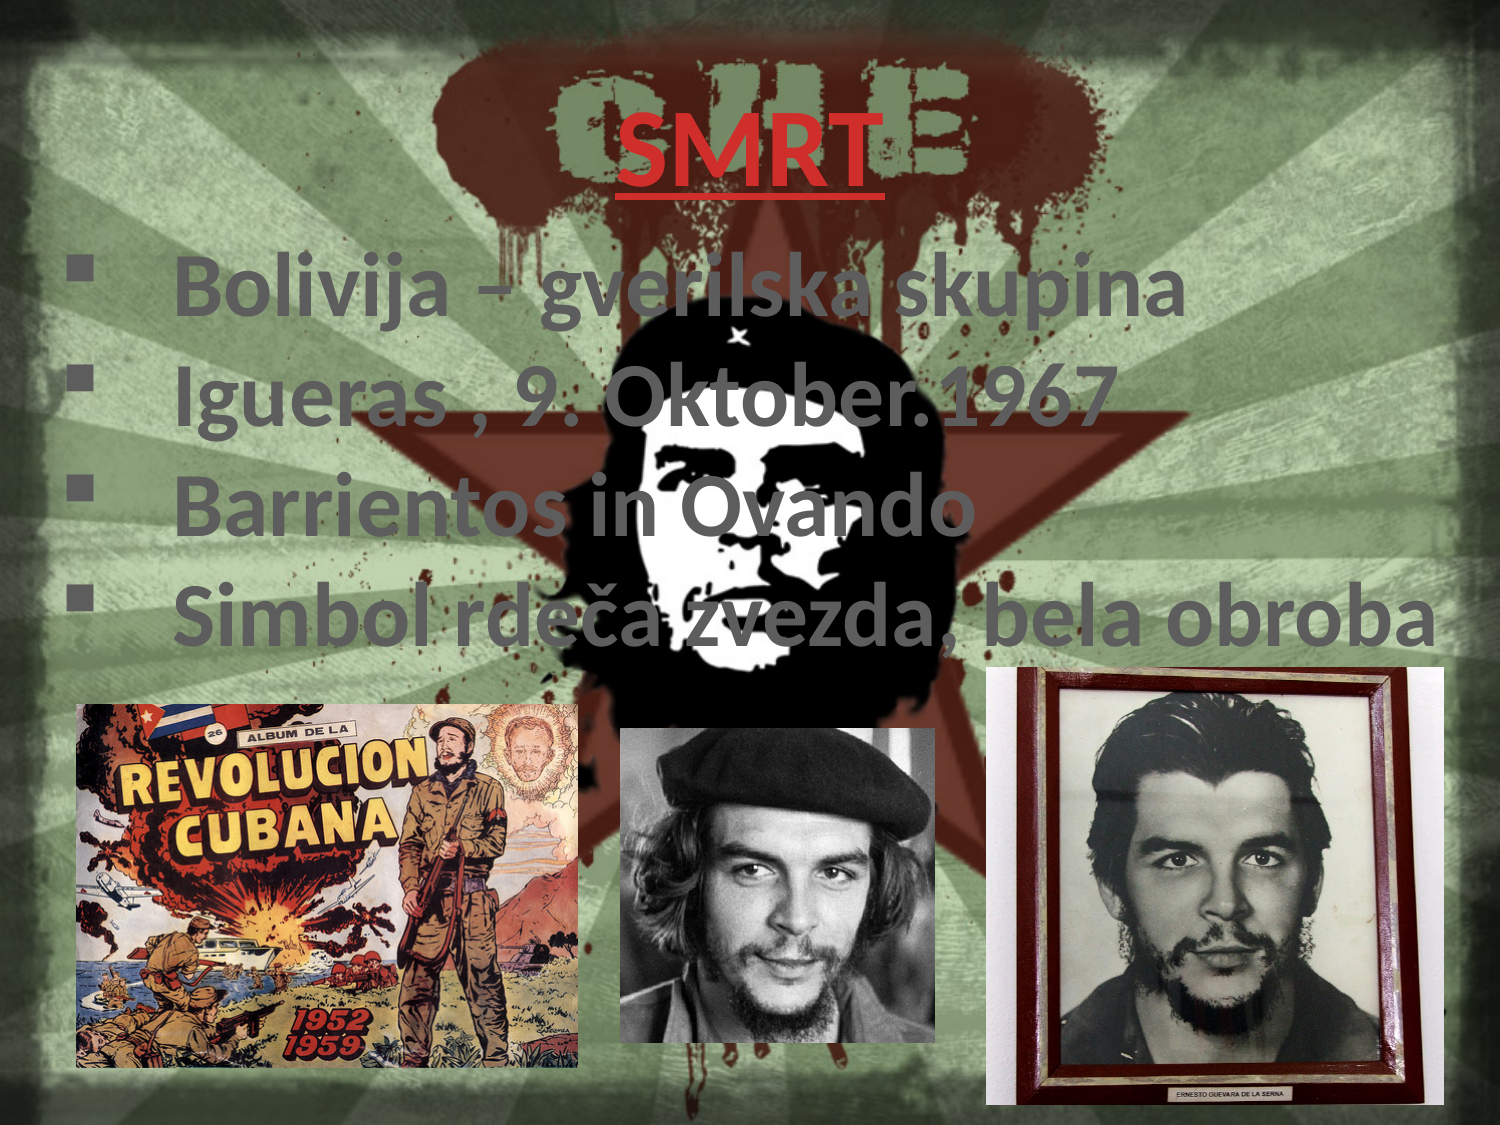

#
SMRT
Bolivija – gverilska skupina
Igueras , 9. Oktober.1967
Barrientos in Ovando
Simbol rdeča zvezda, bela obroba